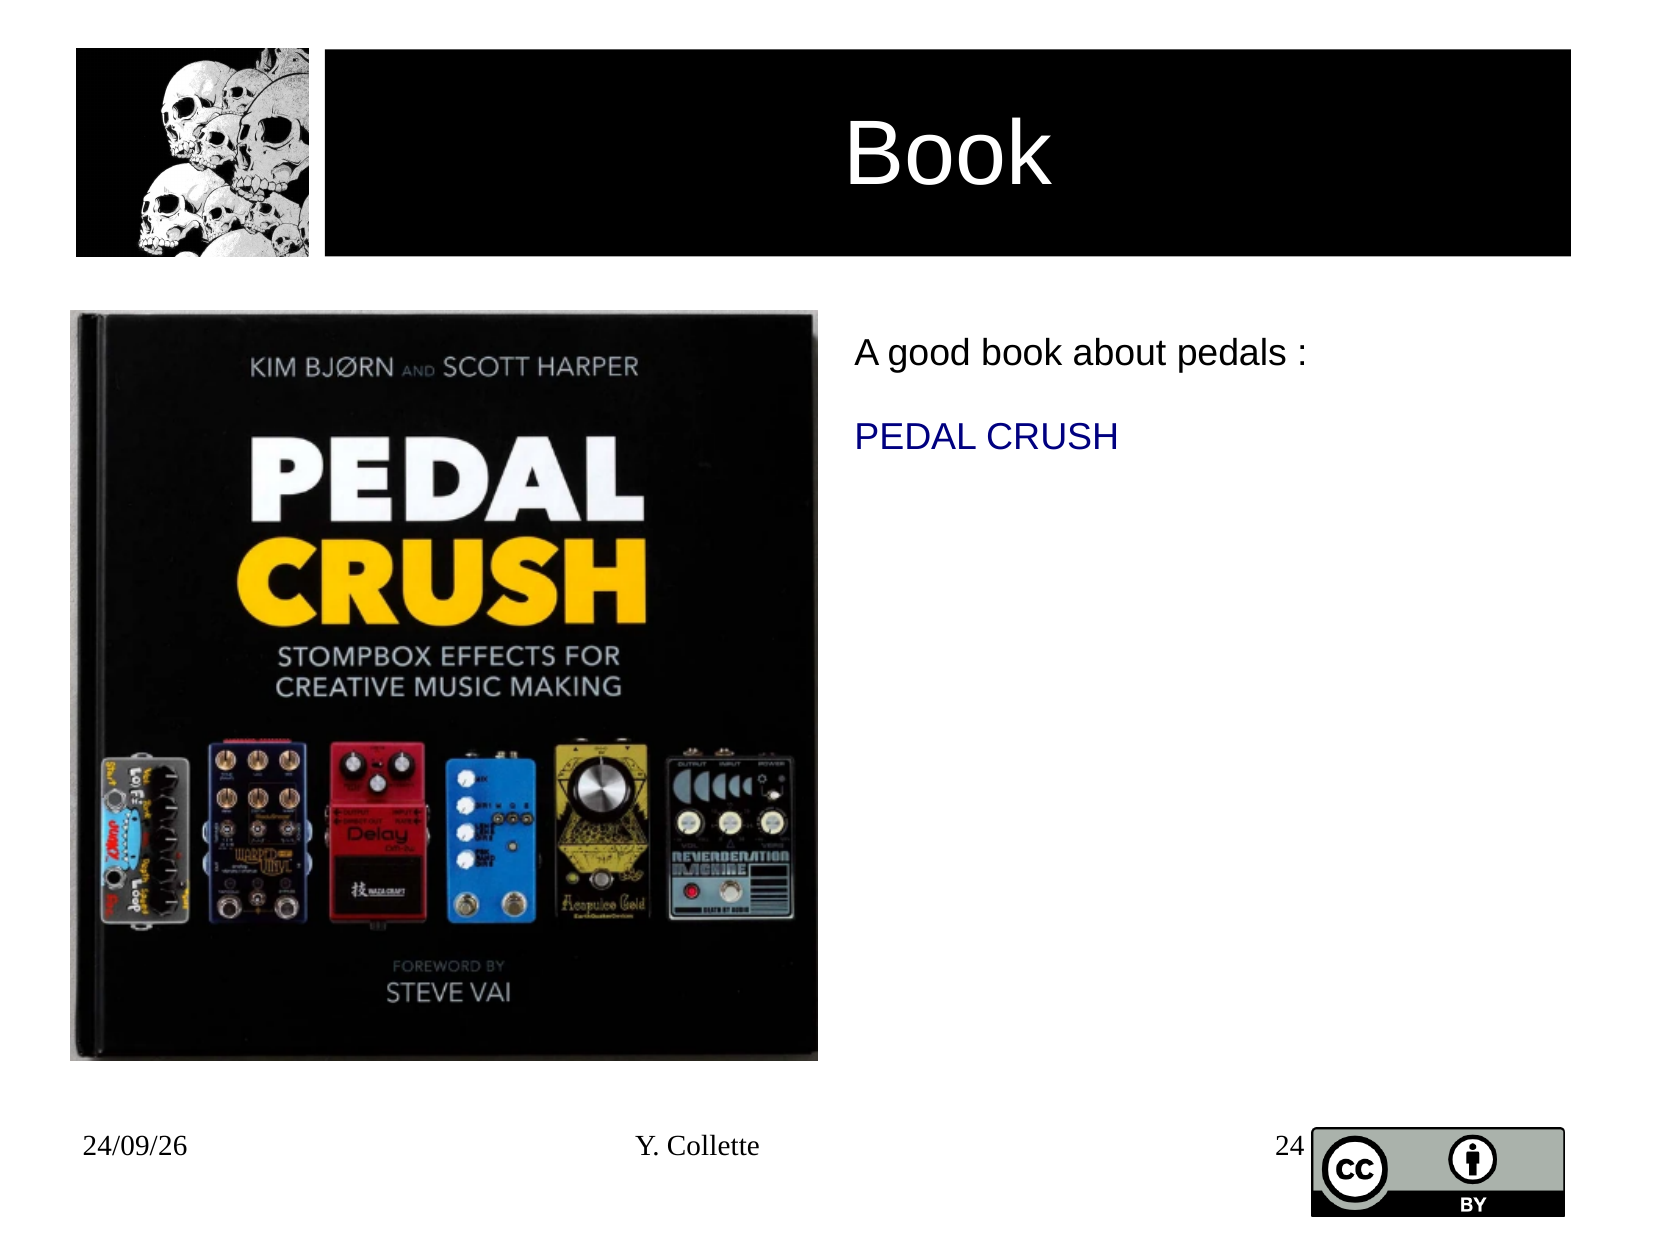

# Book
A good book about pedals :
PEDAL CRUSH
Y. Collette
24